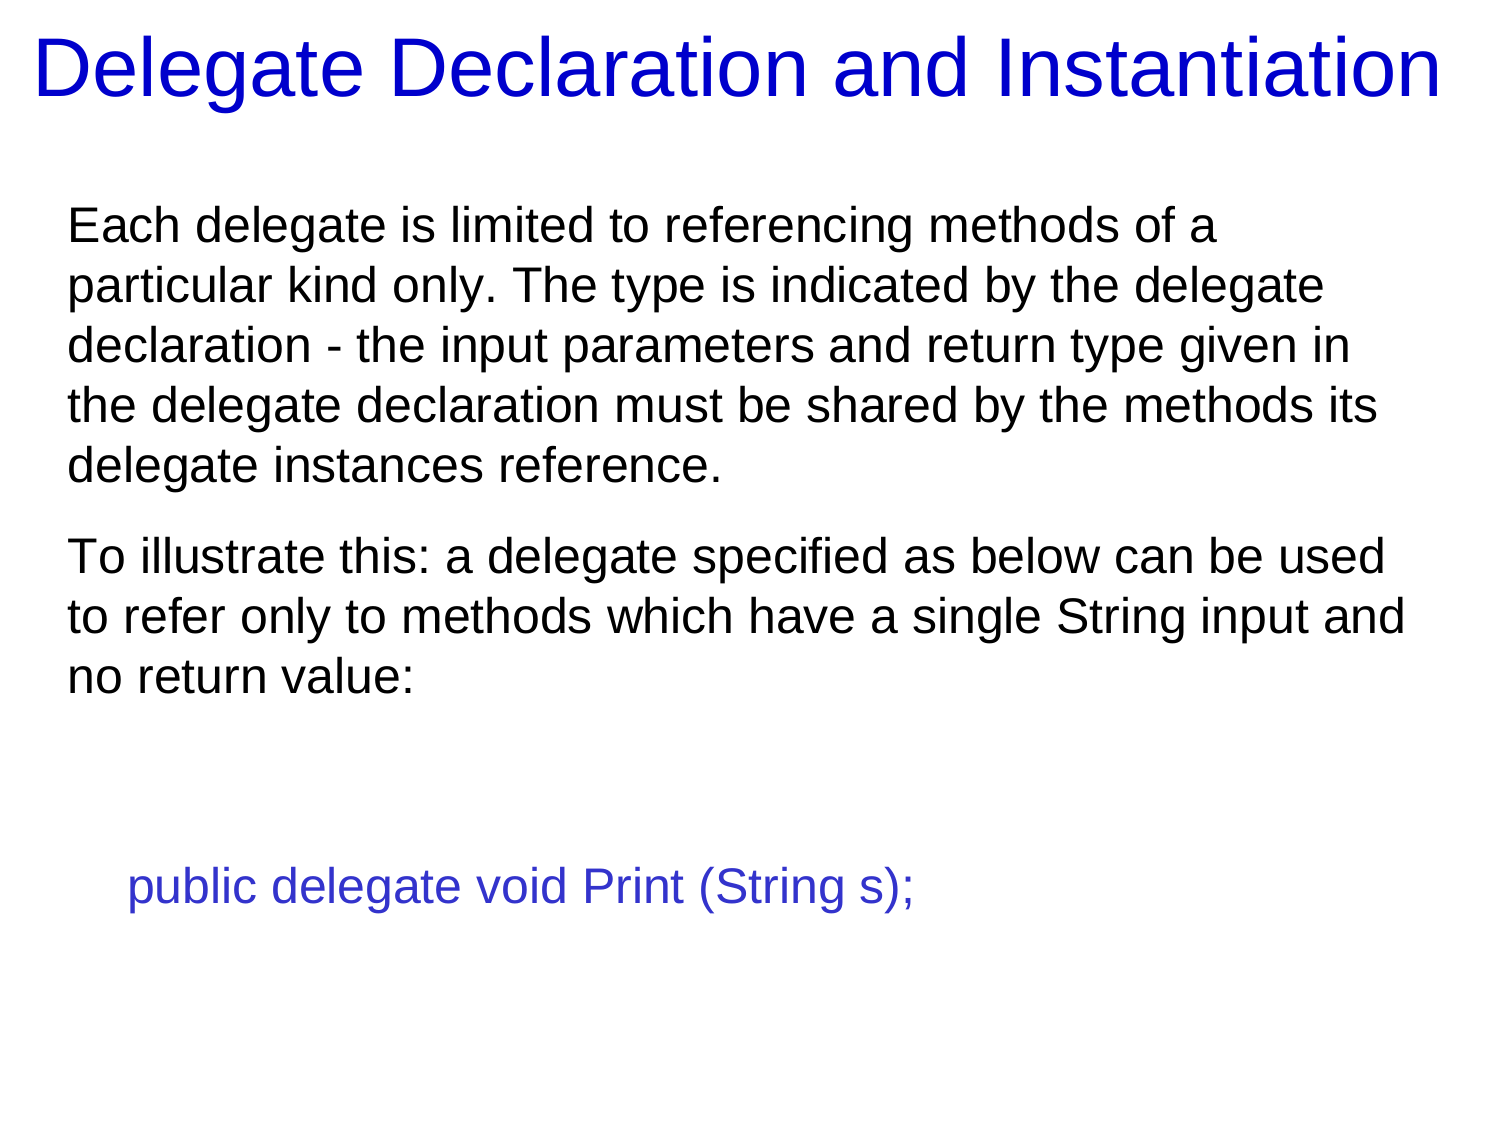

# Delegate Declaration and Instantiation
| |
| --- |
| 1. | public void realMethod (String myString) |
| --- | --- |
| 2. | { |
| 3. | // method code |
| 4. | } |
Each delegate is limited to referencing methods of a particular kind only. The type is indicated by the delegate declaration - the input parameters and return type given in the delegate declaration must be shared by the methods its delegate instances reference.
To illustrate this: a delegate specified as below can be used to refer only to methods which have a single String input and no return value:
public delegate void Print (String s);